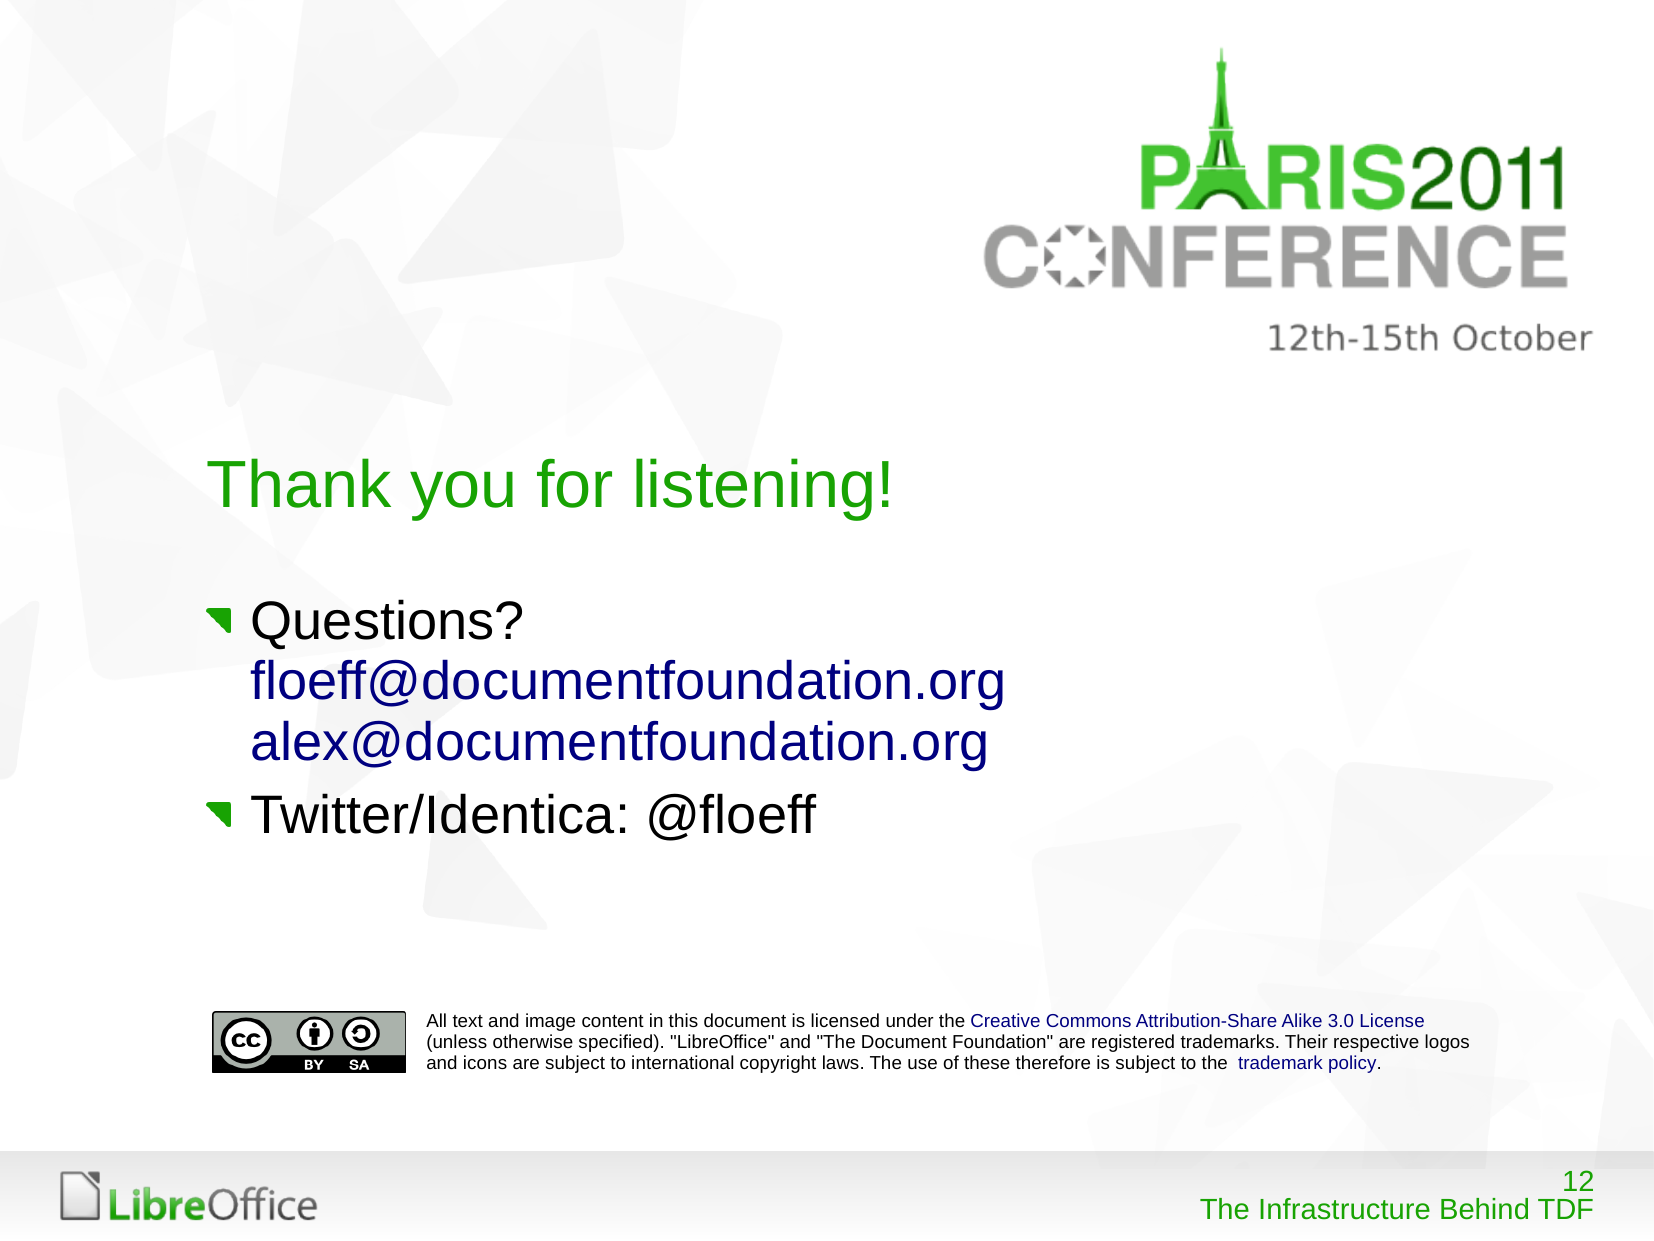

# Thank you for listening!
Questions?
floeff@documentfoundation.org
alex@documentfoundation.org
Twitter/Identica: @floeff
12
The Infrastructure Behind TDF